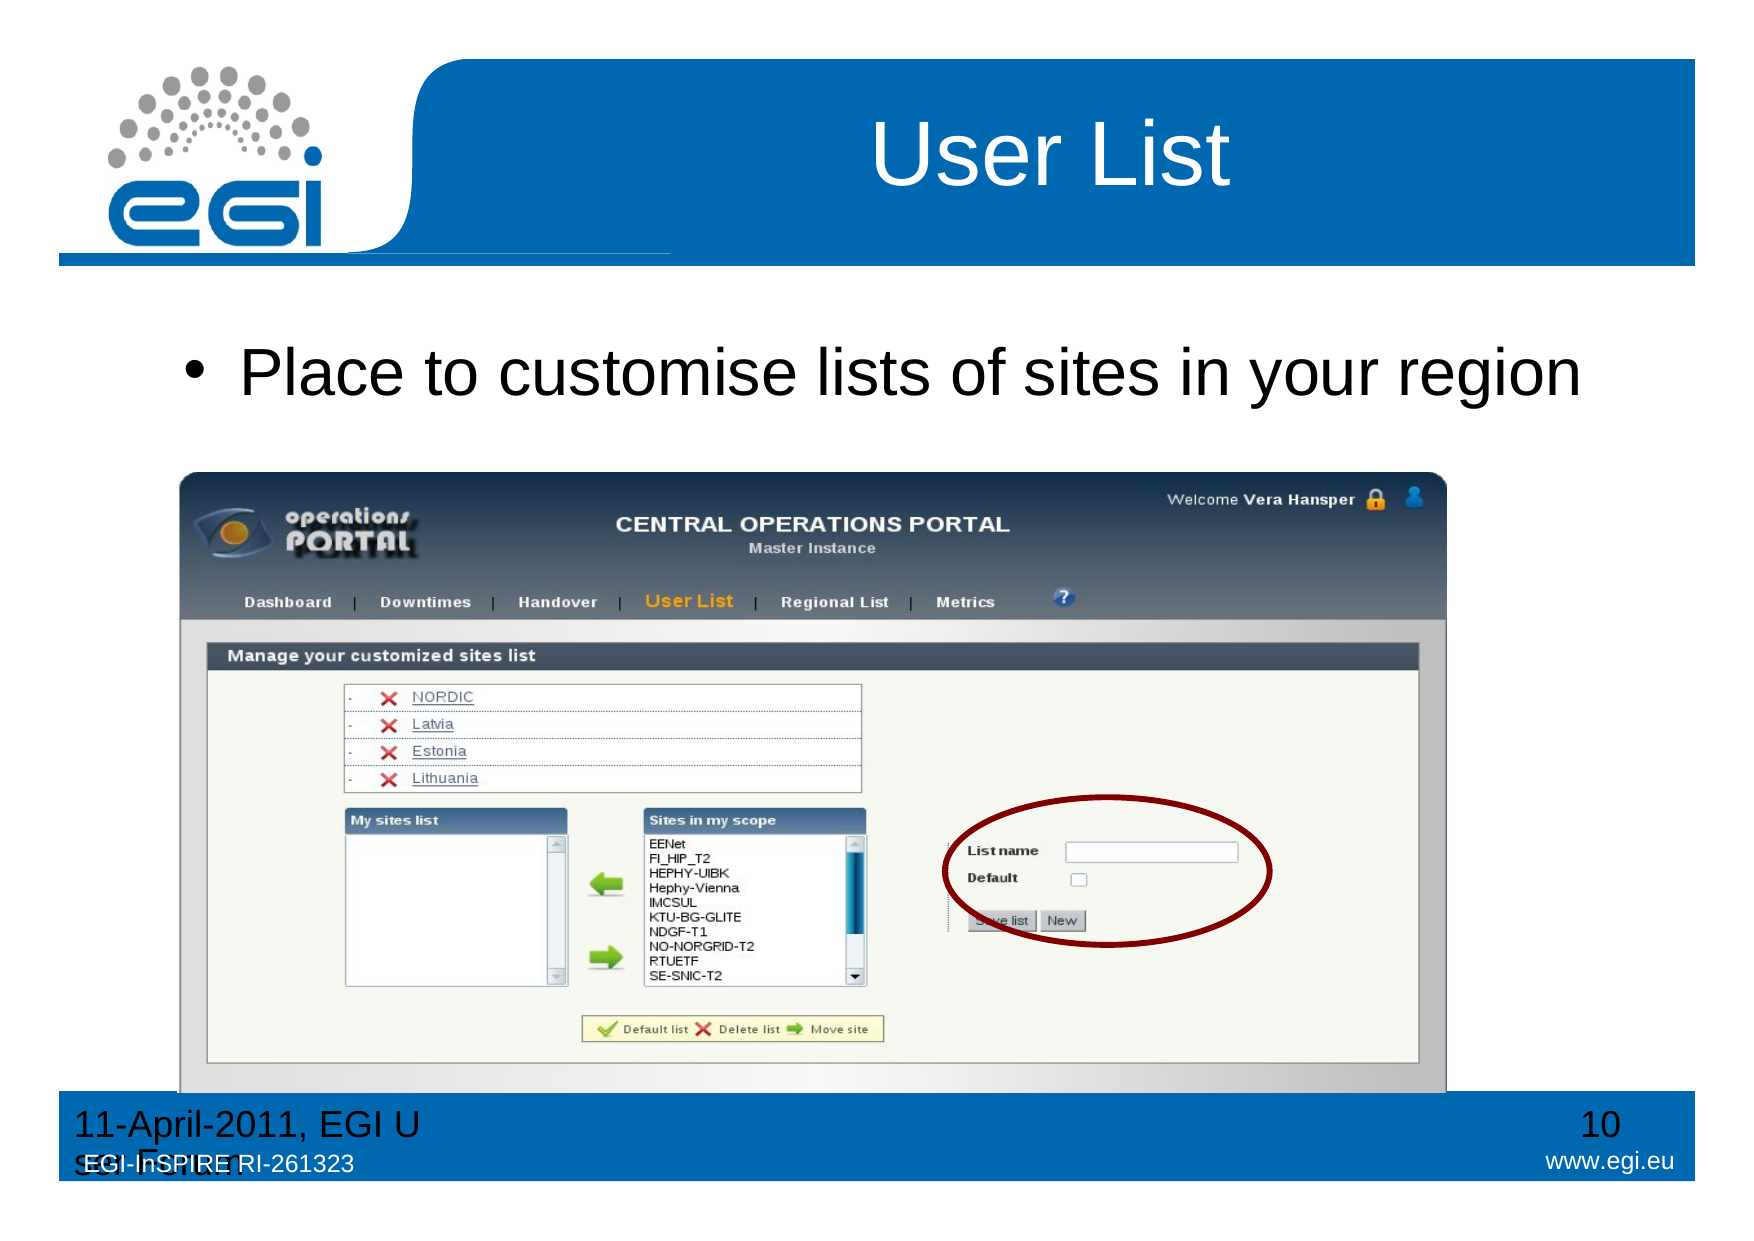

# User List
Place to customise lists of sites in your region
11-April-2011, EGI User Forum
10
Training Guide